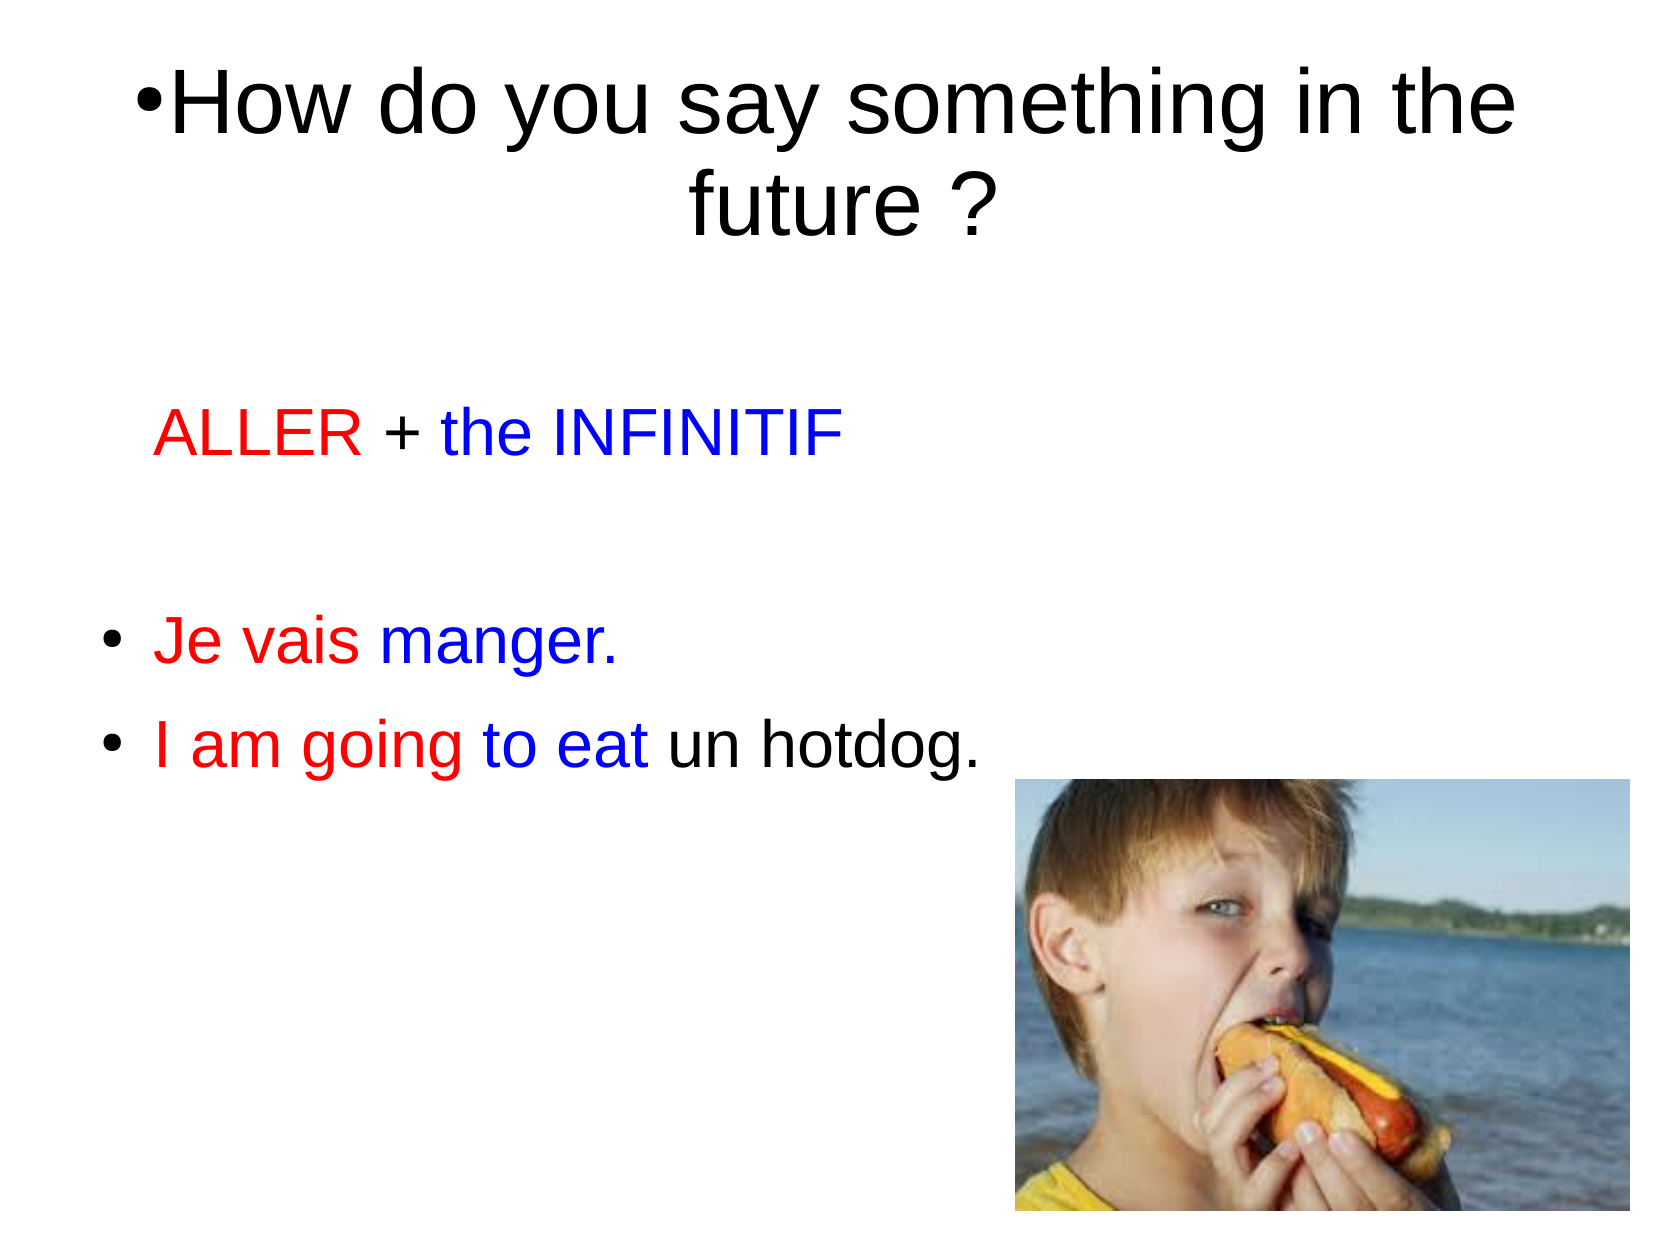

# How do you say something in the future ?
ALLER + the INFINITIF
Je vais manger.
I am going to eat un hotdog.